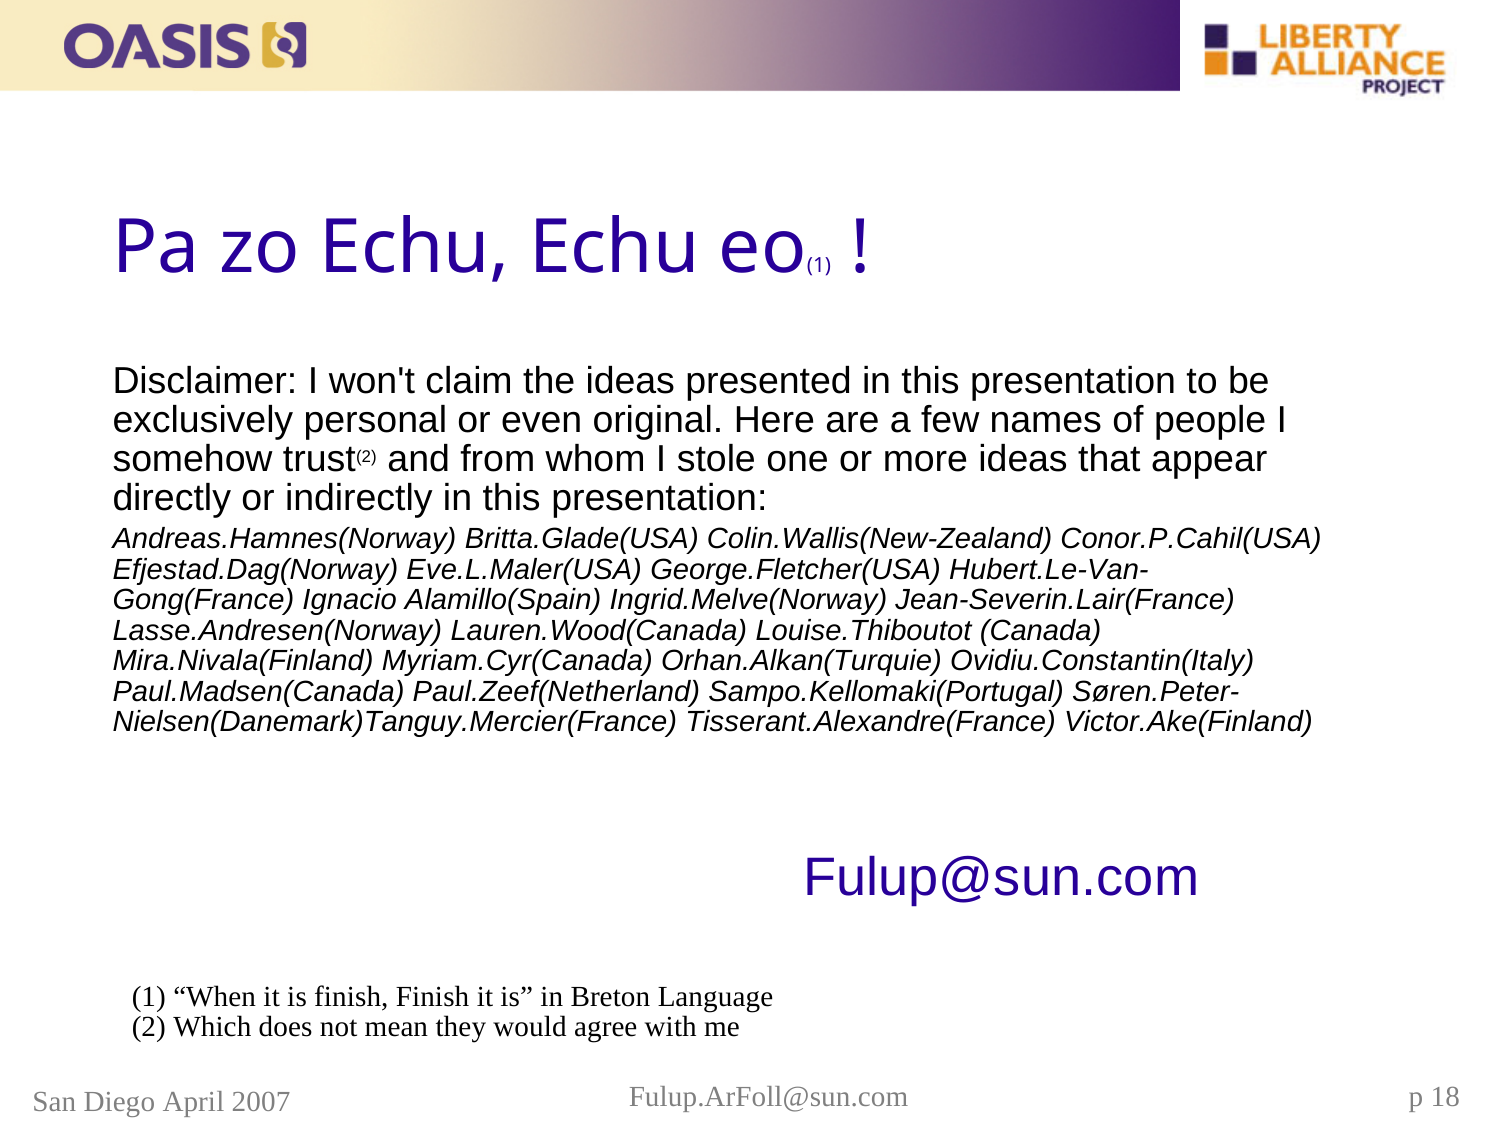

# Pa zo Echu, Echu eo(1) !
Disclaimer: I won't claim the ideas presented in this presentation to be exclusively personal or even original. Here are a few names of people I somehow trust(2) and from whom I stole one or more ideas that appear directly or indirectly in this presentation:
Andreas.Hamnes(Norway) Britta.Glade(USA) Colin.Wallis(New-Zealand) Conor.P.Cahil(USA) Efjestad.Dag(Norway) Eve.L.Maler(USA) George.Fletcher(USA) Hubert.Le-Van-Gong(France) Ignacio Alamillo(Spain) Ingrid.Melve(Norway) Jean-Severin.Lair(France) Lasse.Andresen(Norway) Lauren.Wood(Canada) Louise.Thiboutot (Canada) Mira.Nivala(Finland) Myriam.Cyr(Canada) Orhan.Alkan(Turquie) Ovidiu.Constantin(Italy) Paul.Madsen(Canada) Paul.Zeef(Netherland) Sampo.Kellomaki(Portugal) Søren.Peter-Nielsen(Danemark)Tanguy.Mercier(France) Tisserant.Alexandre(France) Victor.Ake(Finland)
Fulup@sun.com
(1) “When it is finish, Finish it is” in Breton Language
(2) Which does not mean they would agree with me